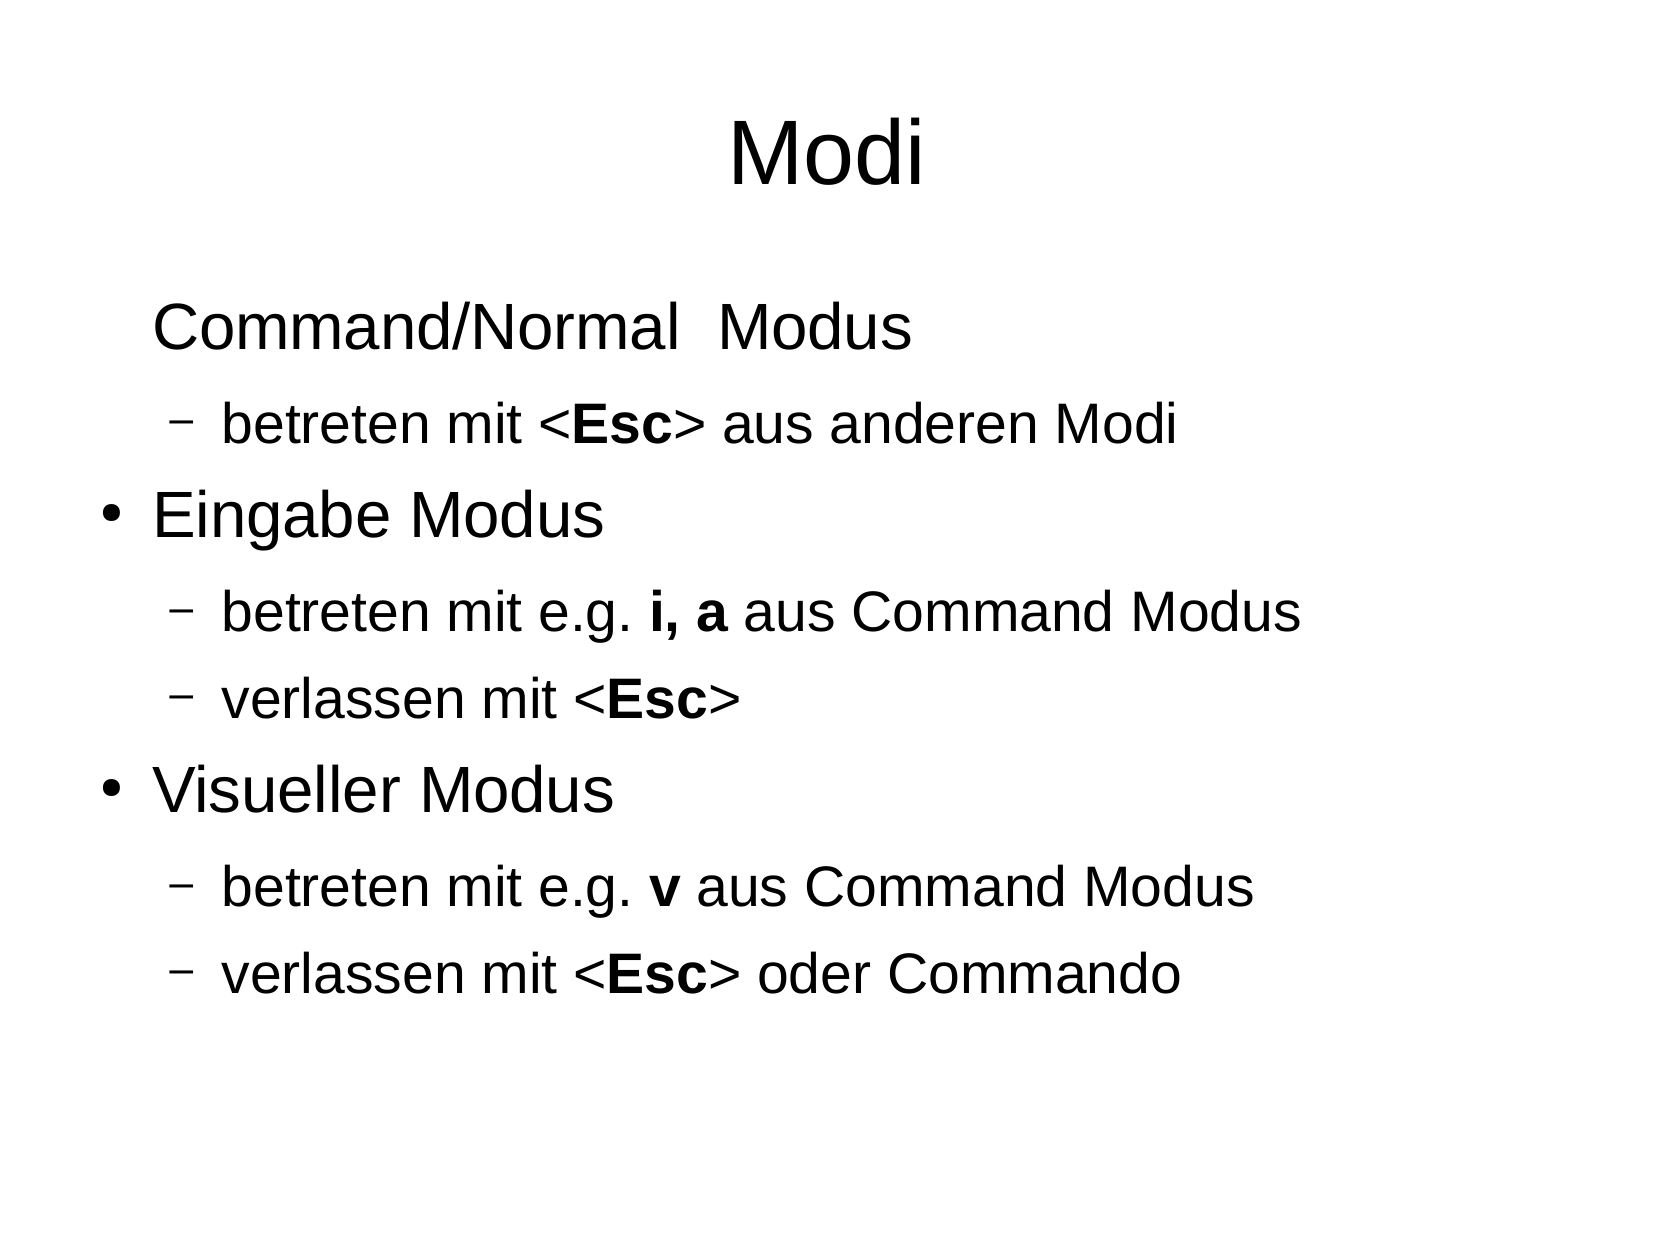

# Modi
Command/Normal Modus
betreten mit <Esc> aus anderen Modi
Eingabe Modus
betreten mit e.g. i, a aus Command Modus
verlassen mit <Esc>
Visueller Modus
betreten mit e.g. v aus Command Modus
verlassen mit <Esc> oder Commando